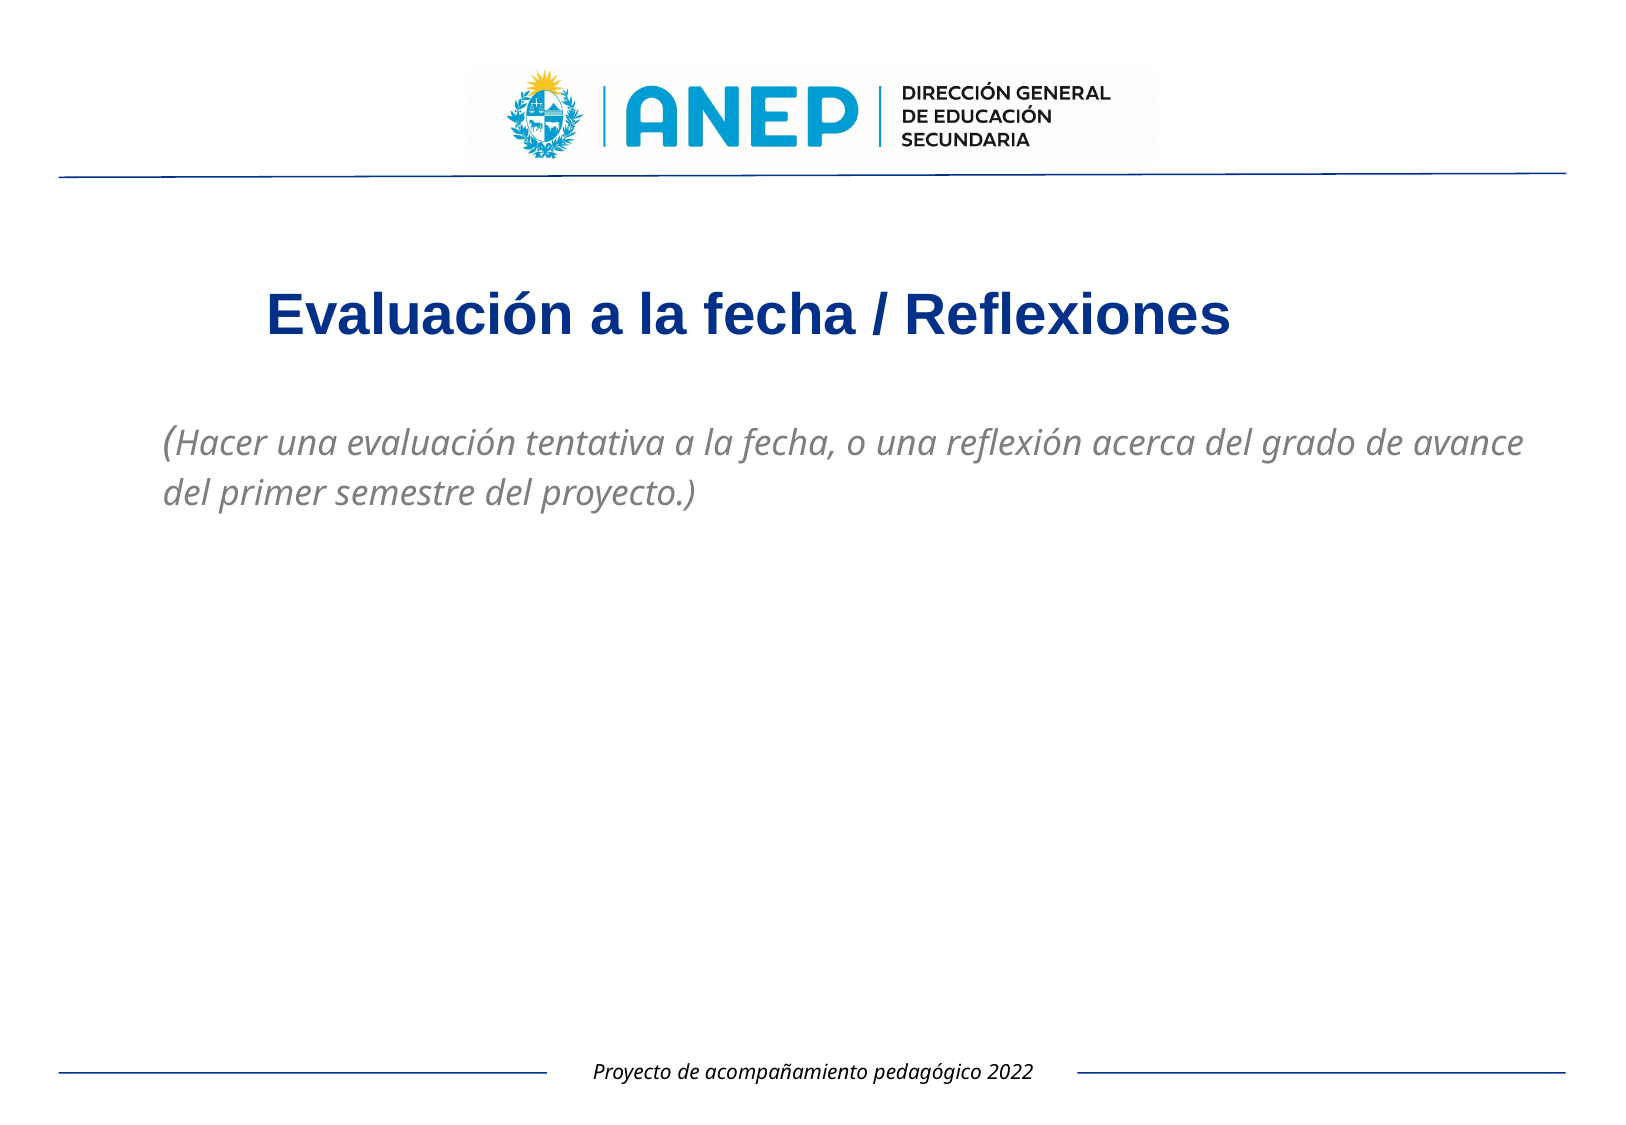

Evaluación a la fecha / Reflexiones
# (Hacer una evaluación tentativa a la fecha, o una reflexión acerca del grado de avance del primer semestre del proyecto.)
Proyecto de acompañamiento pedagógico 2022